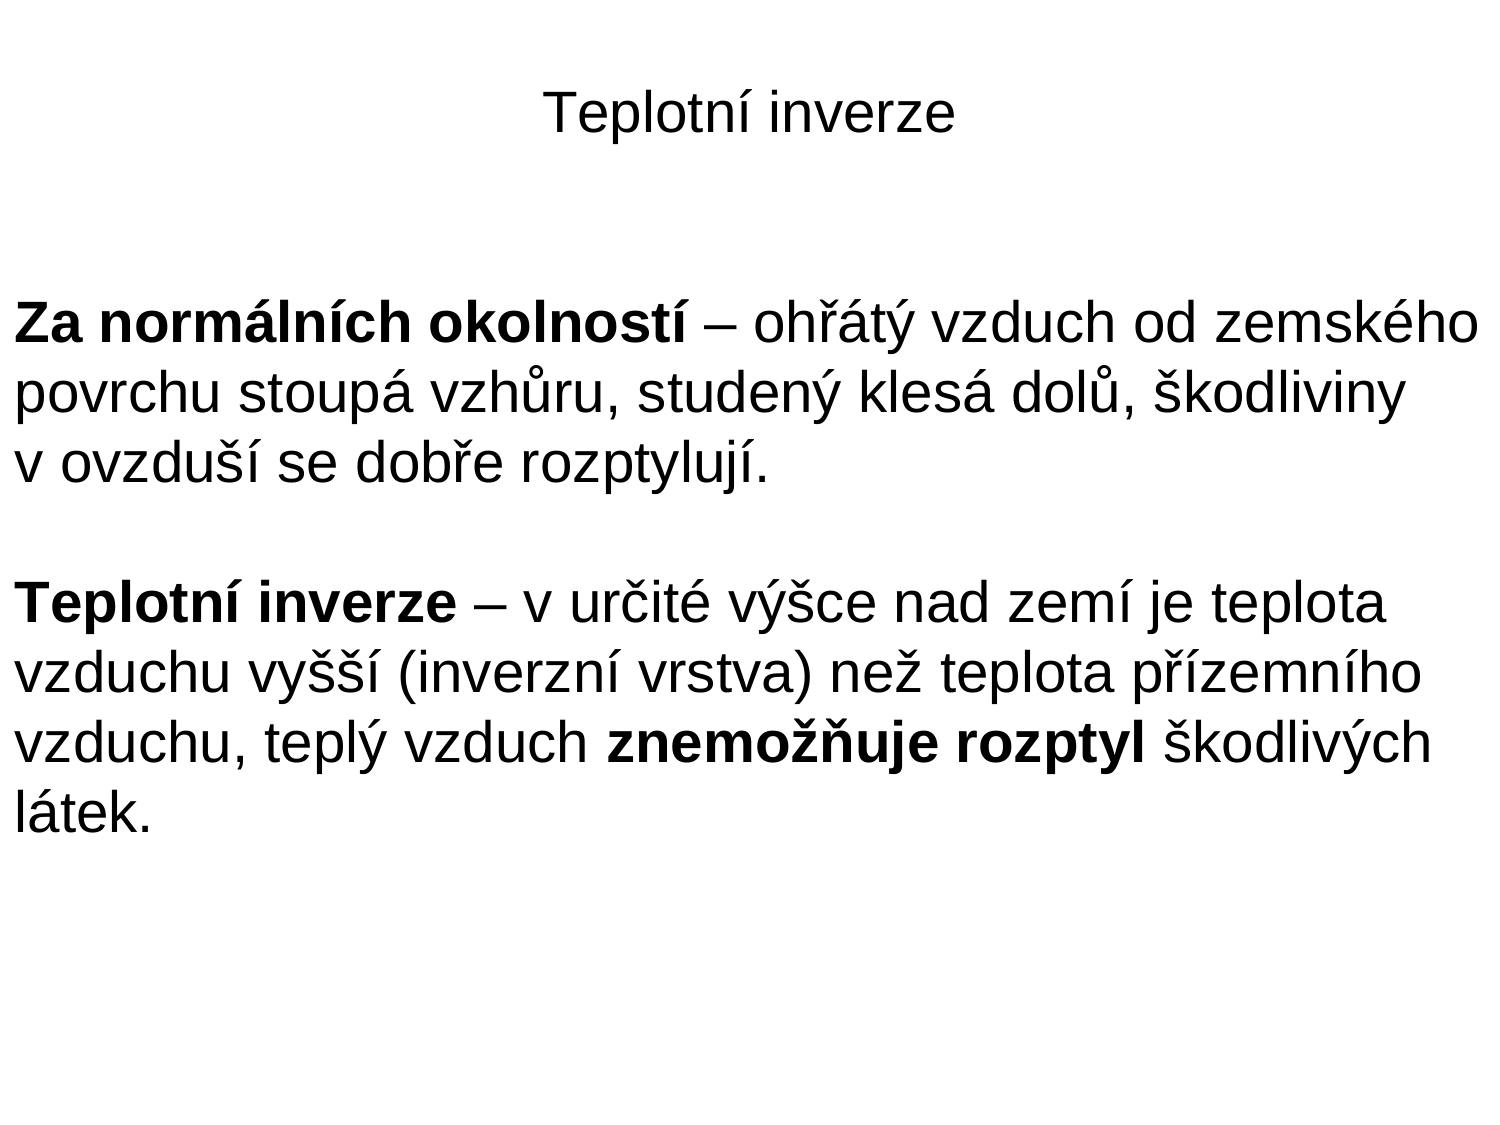

Teplotní inverze
Za normálních okolností – ohřátý vzduch od zemského povrchu stoupá vzhůru, studený klesá dolů, škodliviny
v ovzduší se dobře rozptylují.
Teplotní inverze – v určité výšce nad zemí je teplota vzduchu vyšší (inverzní vrstva) než teplota přízemního vzduchu, teplý vzduch znemožňuje rozptyl škodlivých látek.